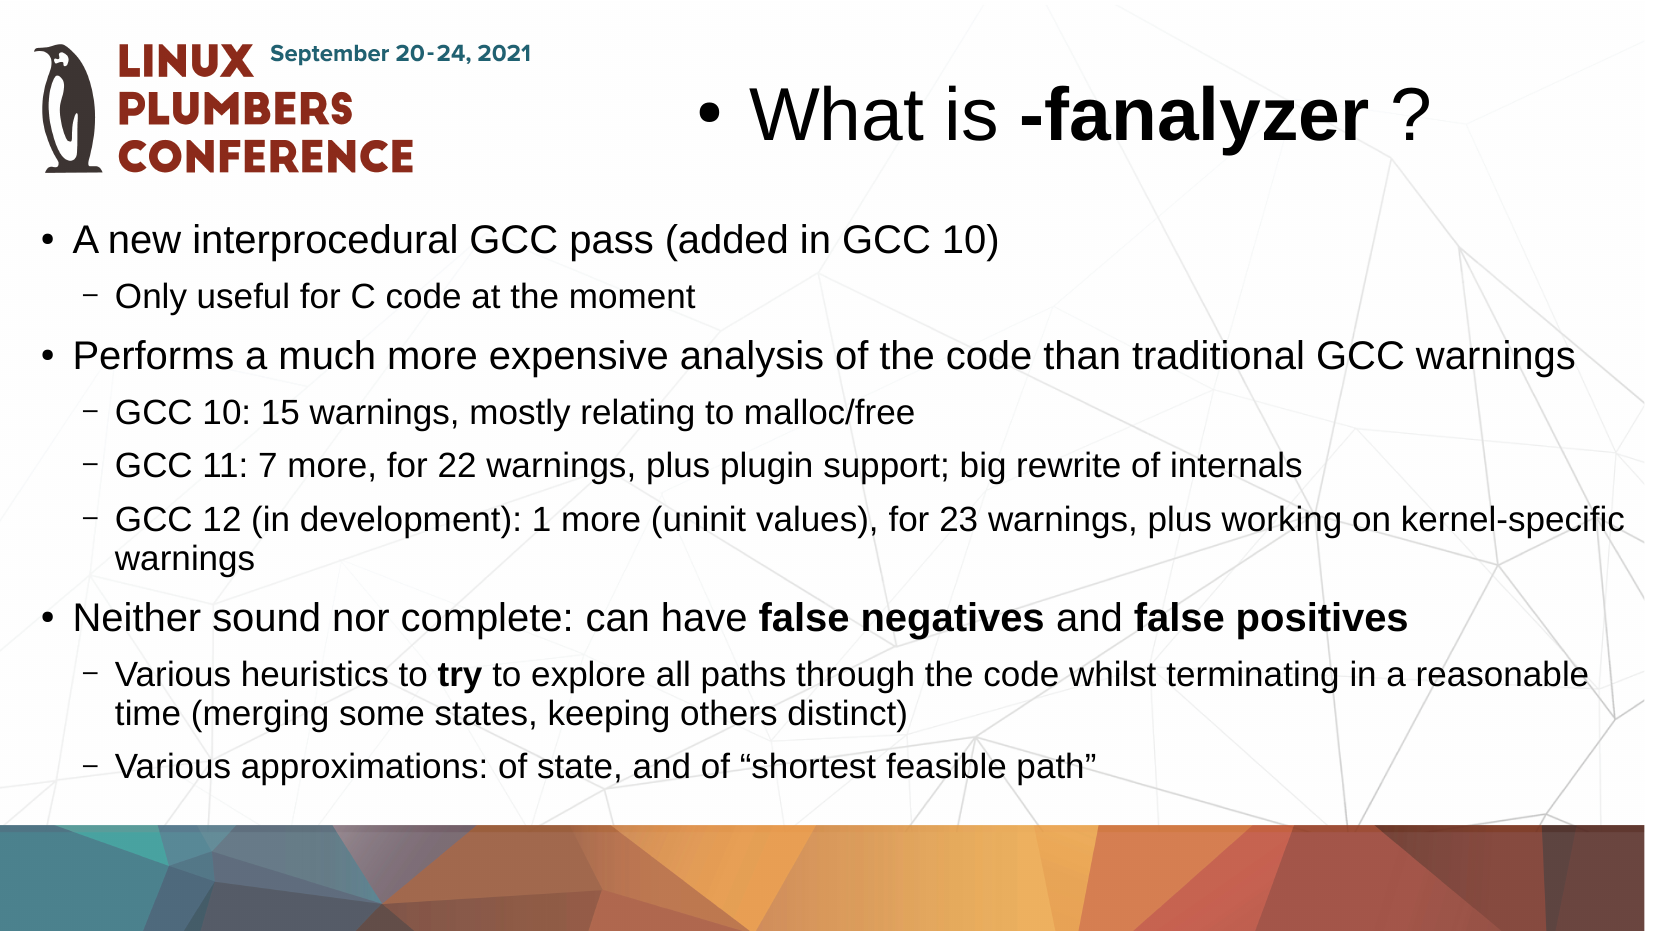

# What is -fanalyzer ?
A new interprocedural GCC pass (added in GCC 10)
Only useful for C code at the moment
Performs a much more expensive analysis of the code than traditional GCC warnings
GCC 10: 15 warnings, mostly relating to malloc/free
GCC 11: 7 more, for 22 warnings, plus plugin support; big rewrite of internals
GCC 12 (in development): 1 more (uninit values), for 23 warnings, plus working on kernel-specific warnings
Neither sound nor complete: can have false negatives and false positives
Various heuristics to try to explore all paths through the code whilst terminating in a reasonable time (merging some states, keeping others distinct)
Various approximations: of state, and of “shortest feasible path”